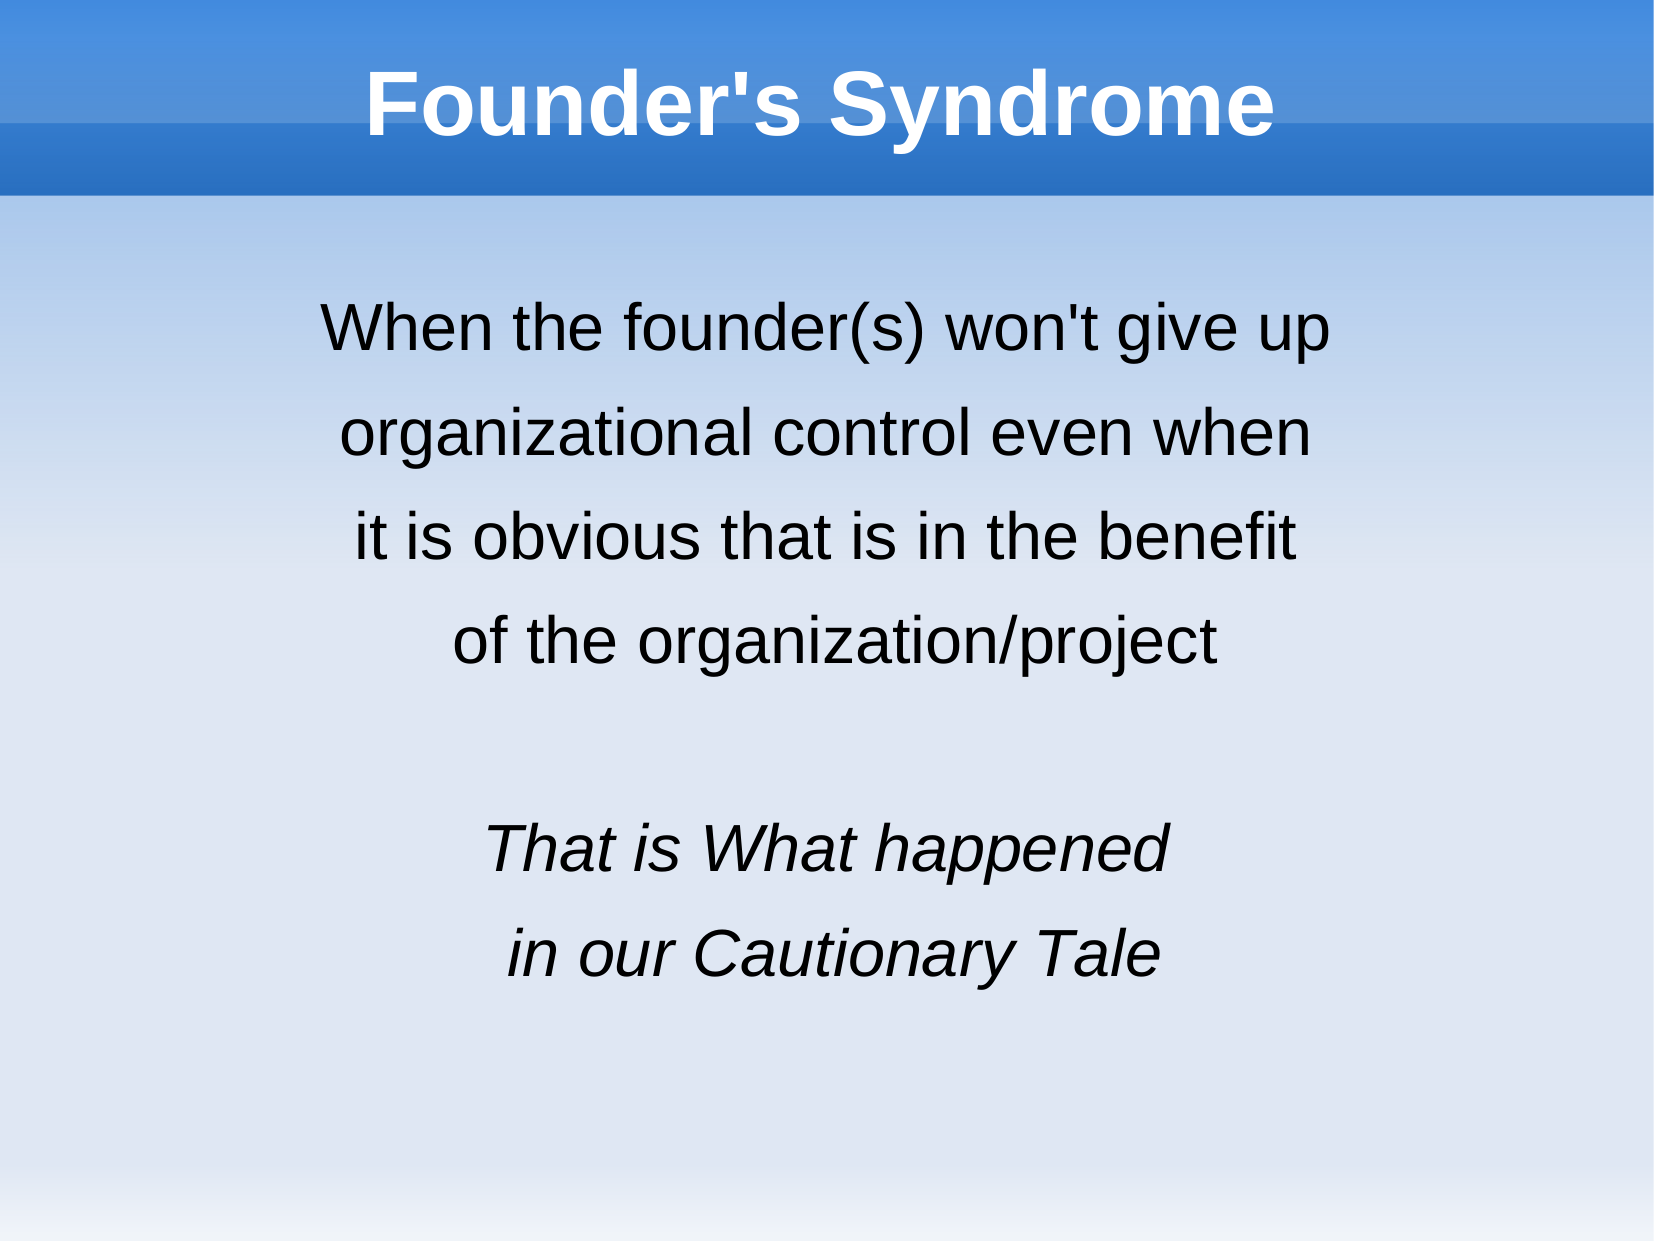

# Founder's Syndrome
When the founder(s) won't give up
organizational control even when
it is obvious that is in the benefit
of the organization/project
That is What happened
in our Cautionary Tale